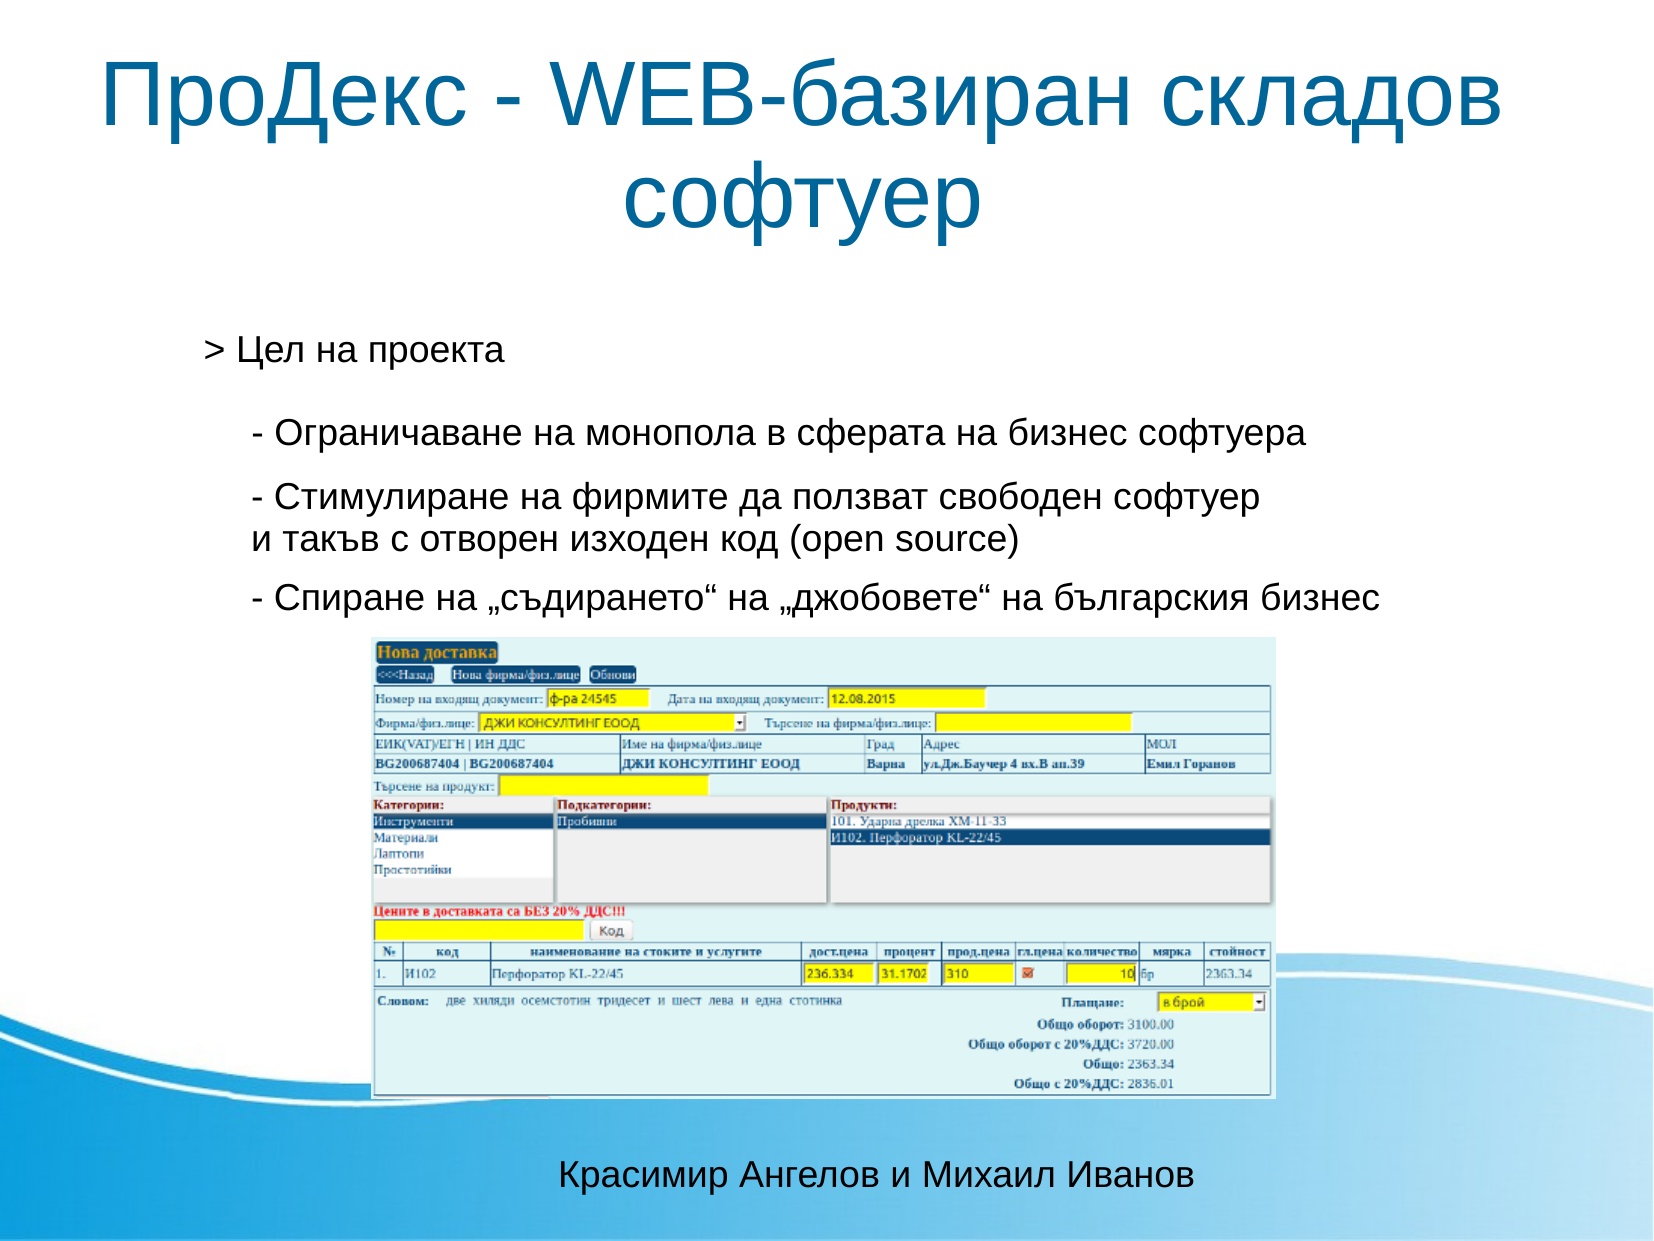

# ПроДекс - WEB-базиран складов софтуер
> Цел на проекта
- Ограничаване на монопола в сферата на бизнес софтуера
- Стимулиране на фирмите да ползват свободен софтуер
и такъв с отворен изходен код (open source)
- Спиране на „съдирането“ на „джобовете“ на българския бизнес
Красимир Ангелов и Михаил Иванов